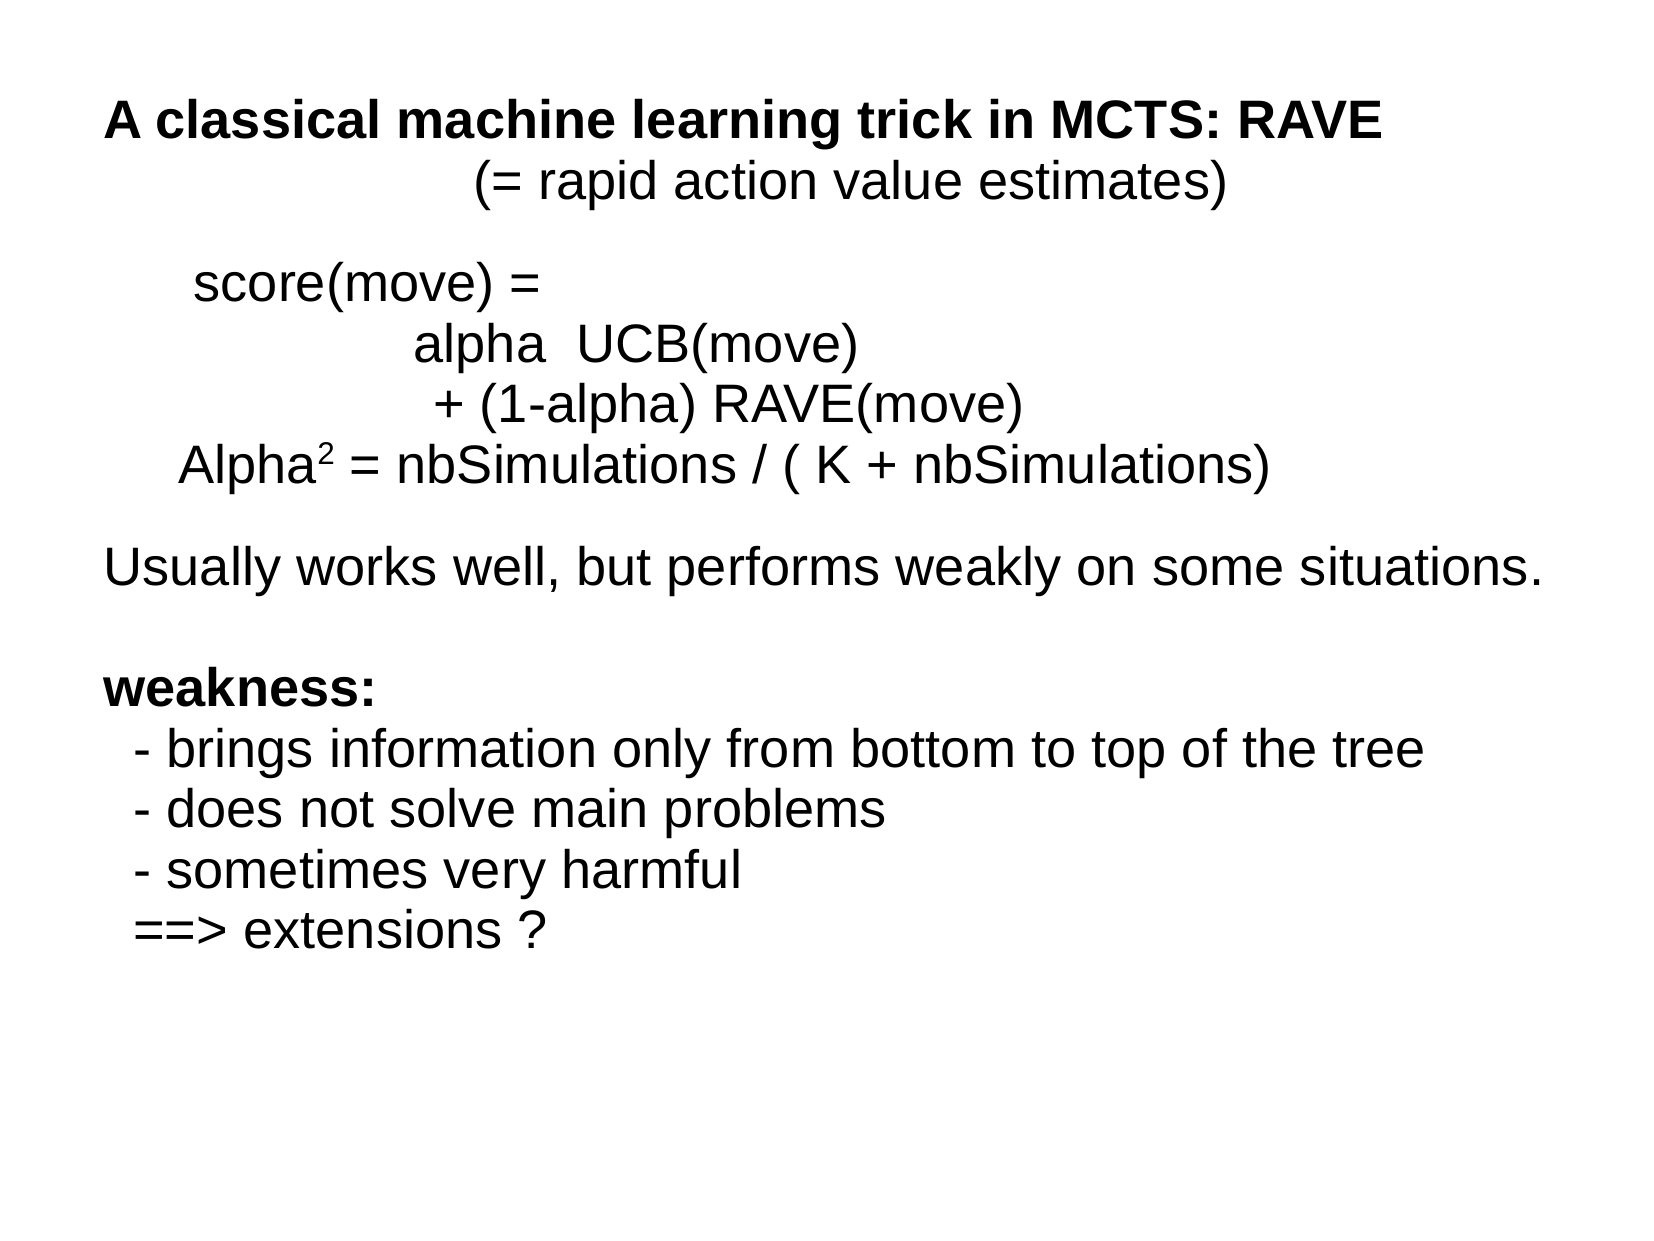

A classical machine learning trick in MCTS: RAVE
				 (= rapid action value estimates)
 score(move) =
				 alpha UCB(move)
 + (1-alpha) RAVE(move)
 Alpha2 = nbSimulations / ( K + nbSimulations)
Usually works well, but performs weakly on some situations.
weakness:
 - brings information only from bottom to top of the tree
 - does not solve main problems
 - sometimes very harmful
 ==> extensions ?